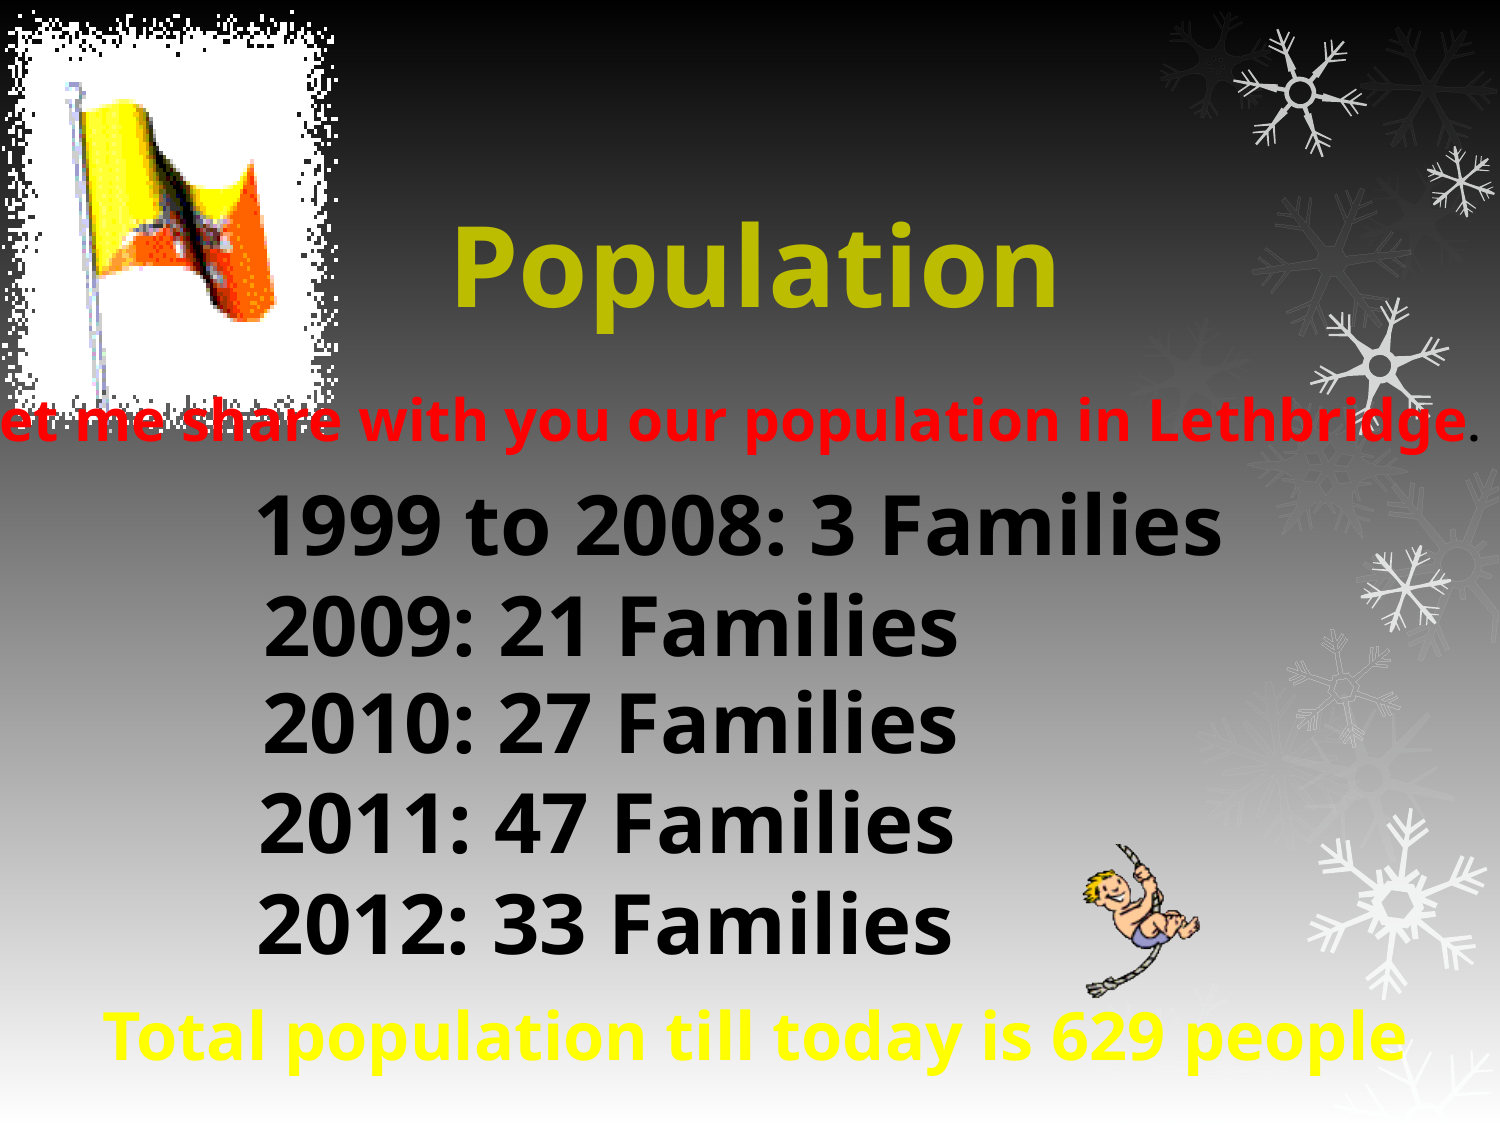

Population
Let me share with you our population in Lethbridge.
1999 to 2008: 3 Families
2009: 21 Families
2010: 27 Families
2011: 47 Families
2012: 33 Families
Total population till today is 629 people